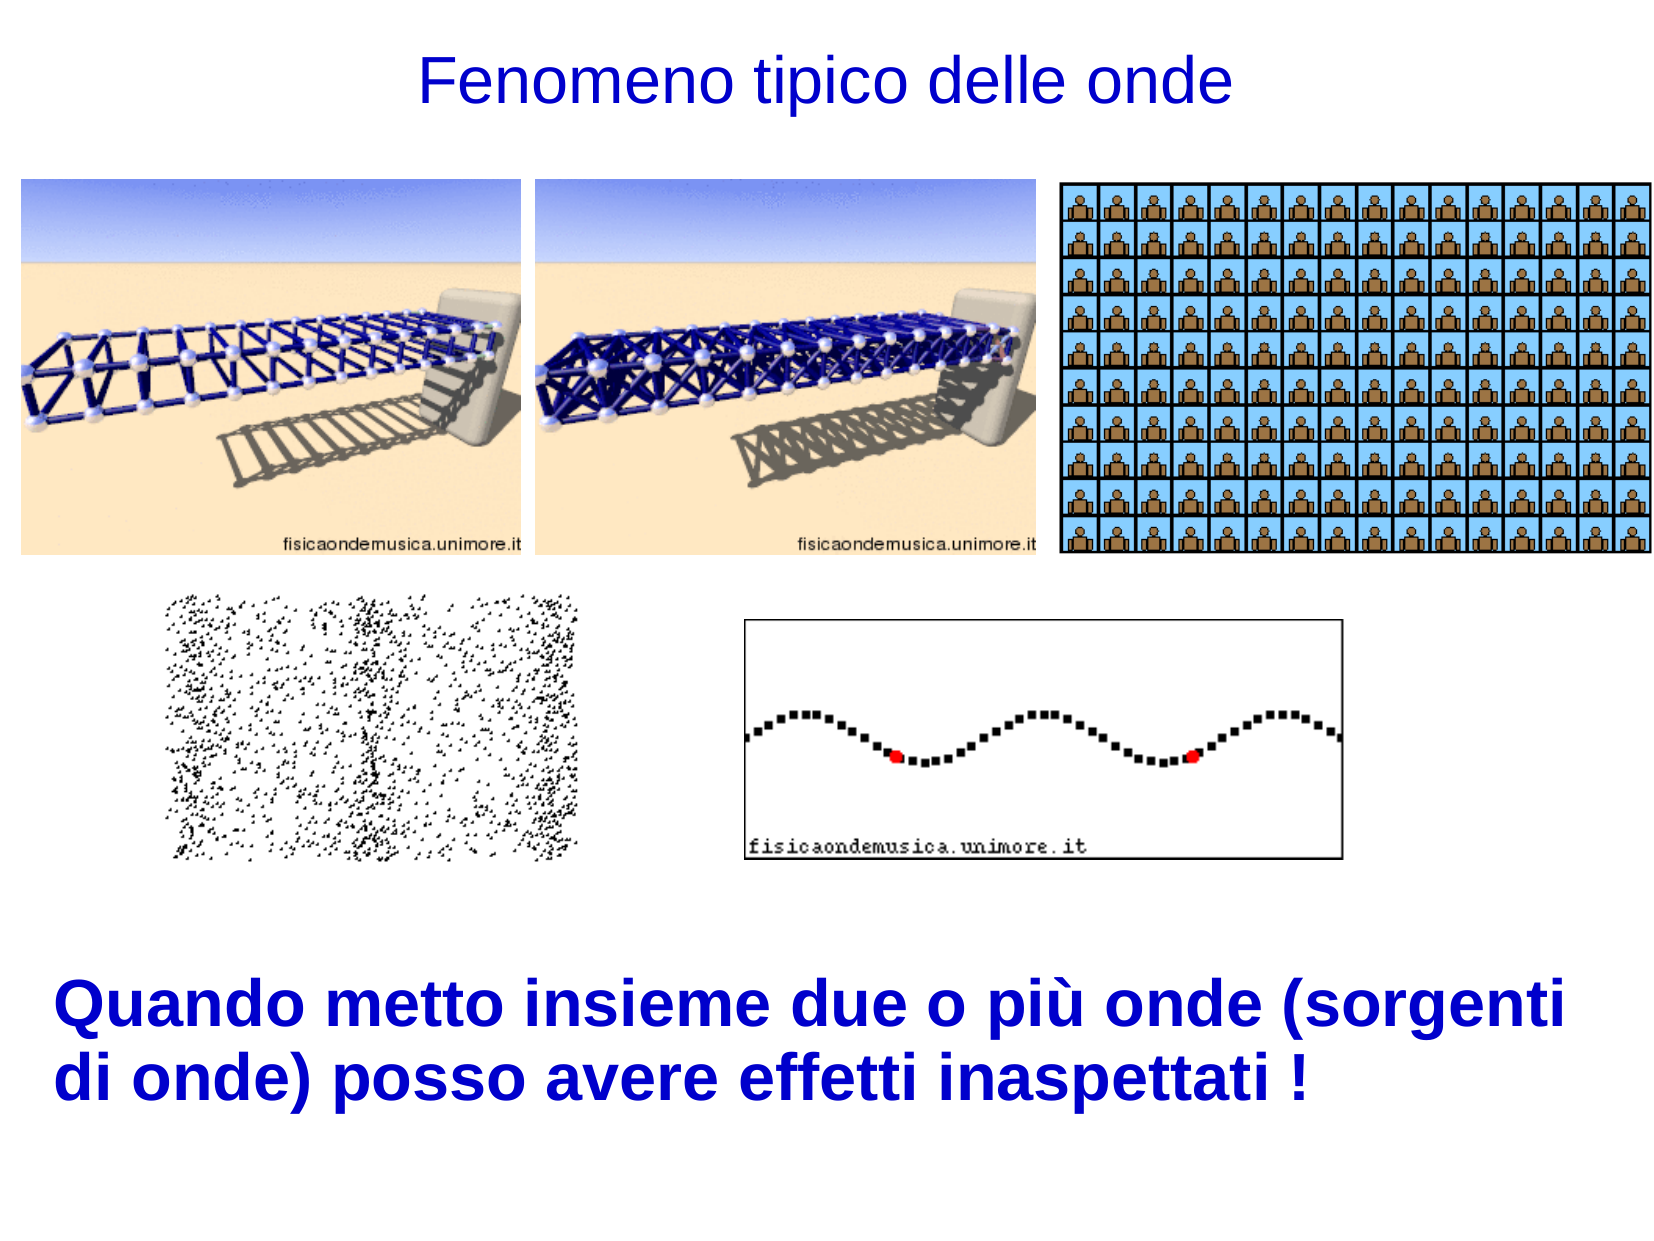

Fenomeno tipico delle onde
Quando metto insieme due o più onde (sorgenti di onde) posso avere effetti inaspettati !